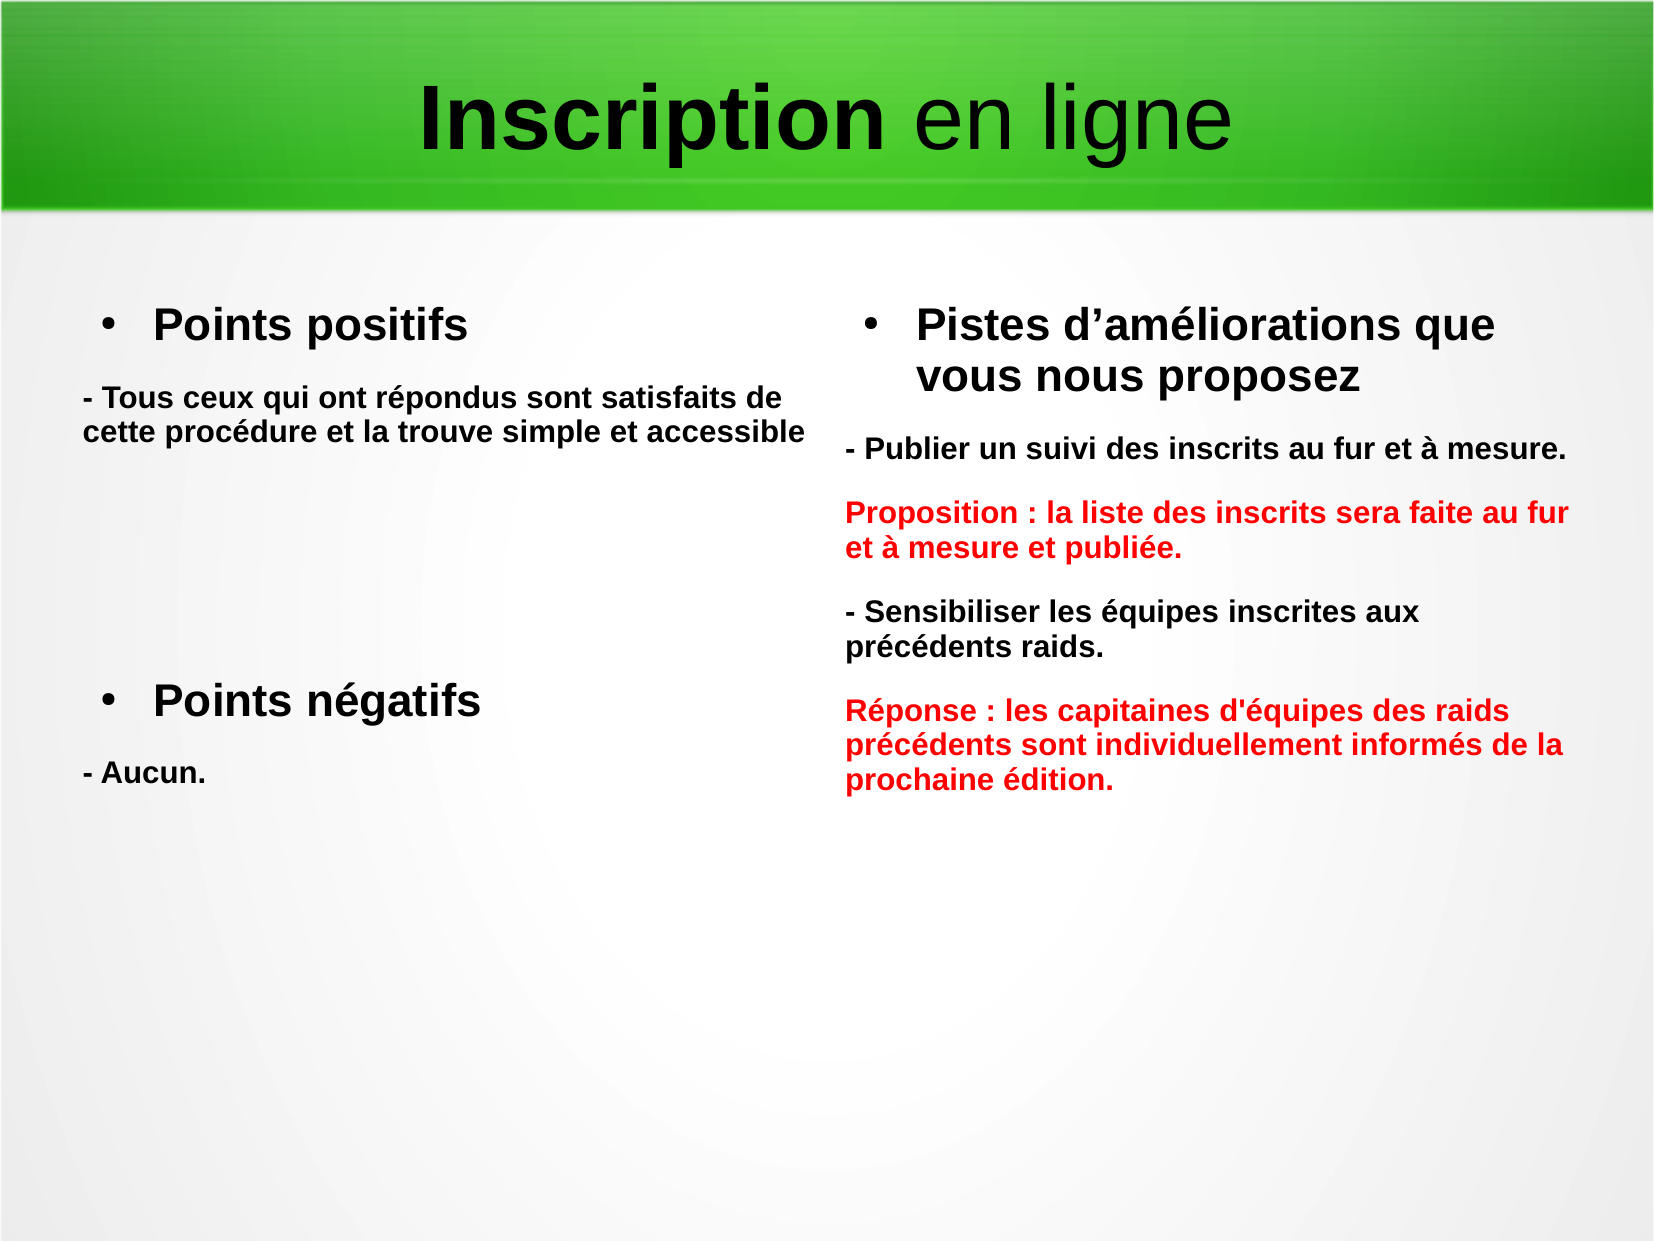

# Inscription en ligne
Points positifs
- Tous ceux qui ont répondus sont satisfaits de cette procédure et la trouve simple et accessible
Pistes d’améliorations que vous nous proposez
- Publier un suivi des inscrits au fur et à mesure.
Proposition : la liste des inscrits sera faite au fur et à mesure et publiée.
- Sensibiliser les équipes inscrites aux précédents raids.
Réponse : les capitaines d'équipes des raids précédents sont individuellement informés de la prochaine édition.
Points négatifs
- Aucun.